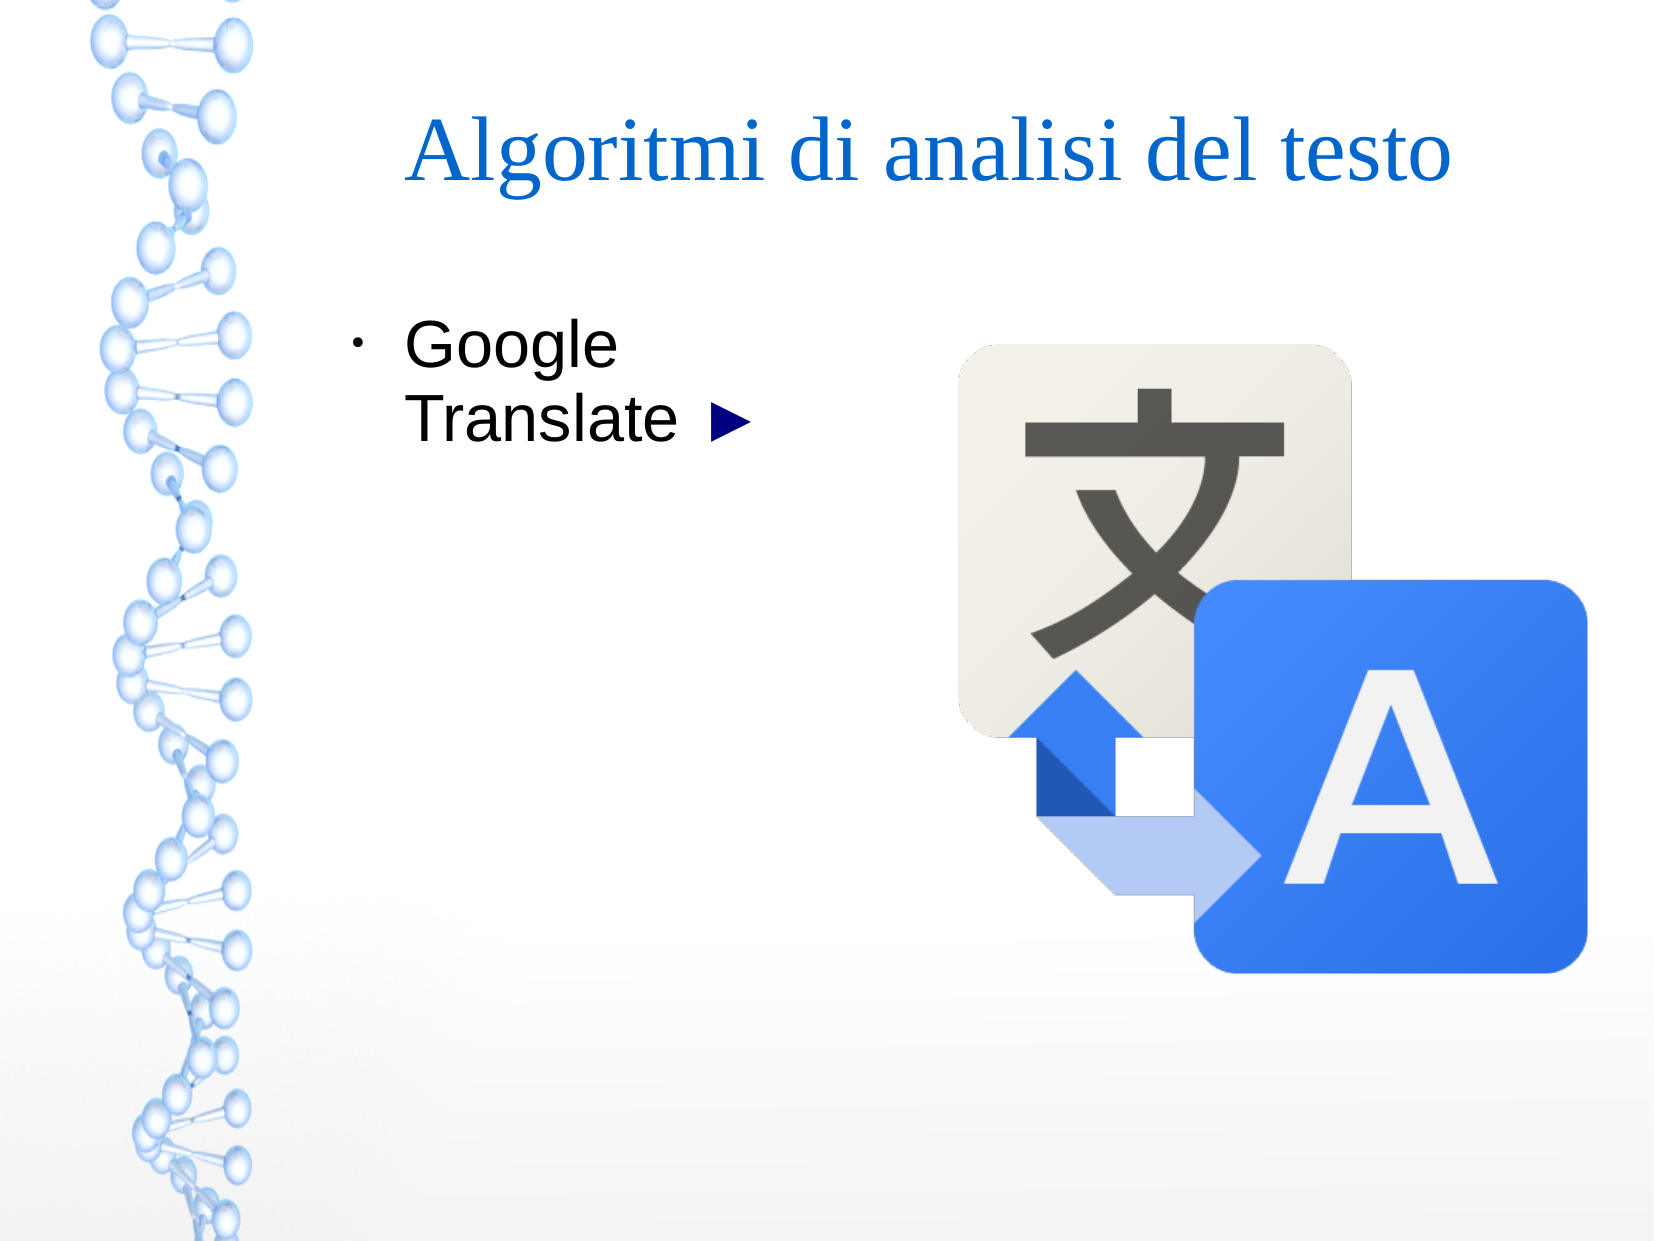

# Algoritmi di analisi del testo
Google Translate ►